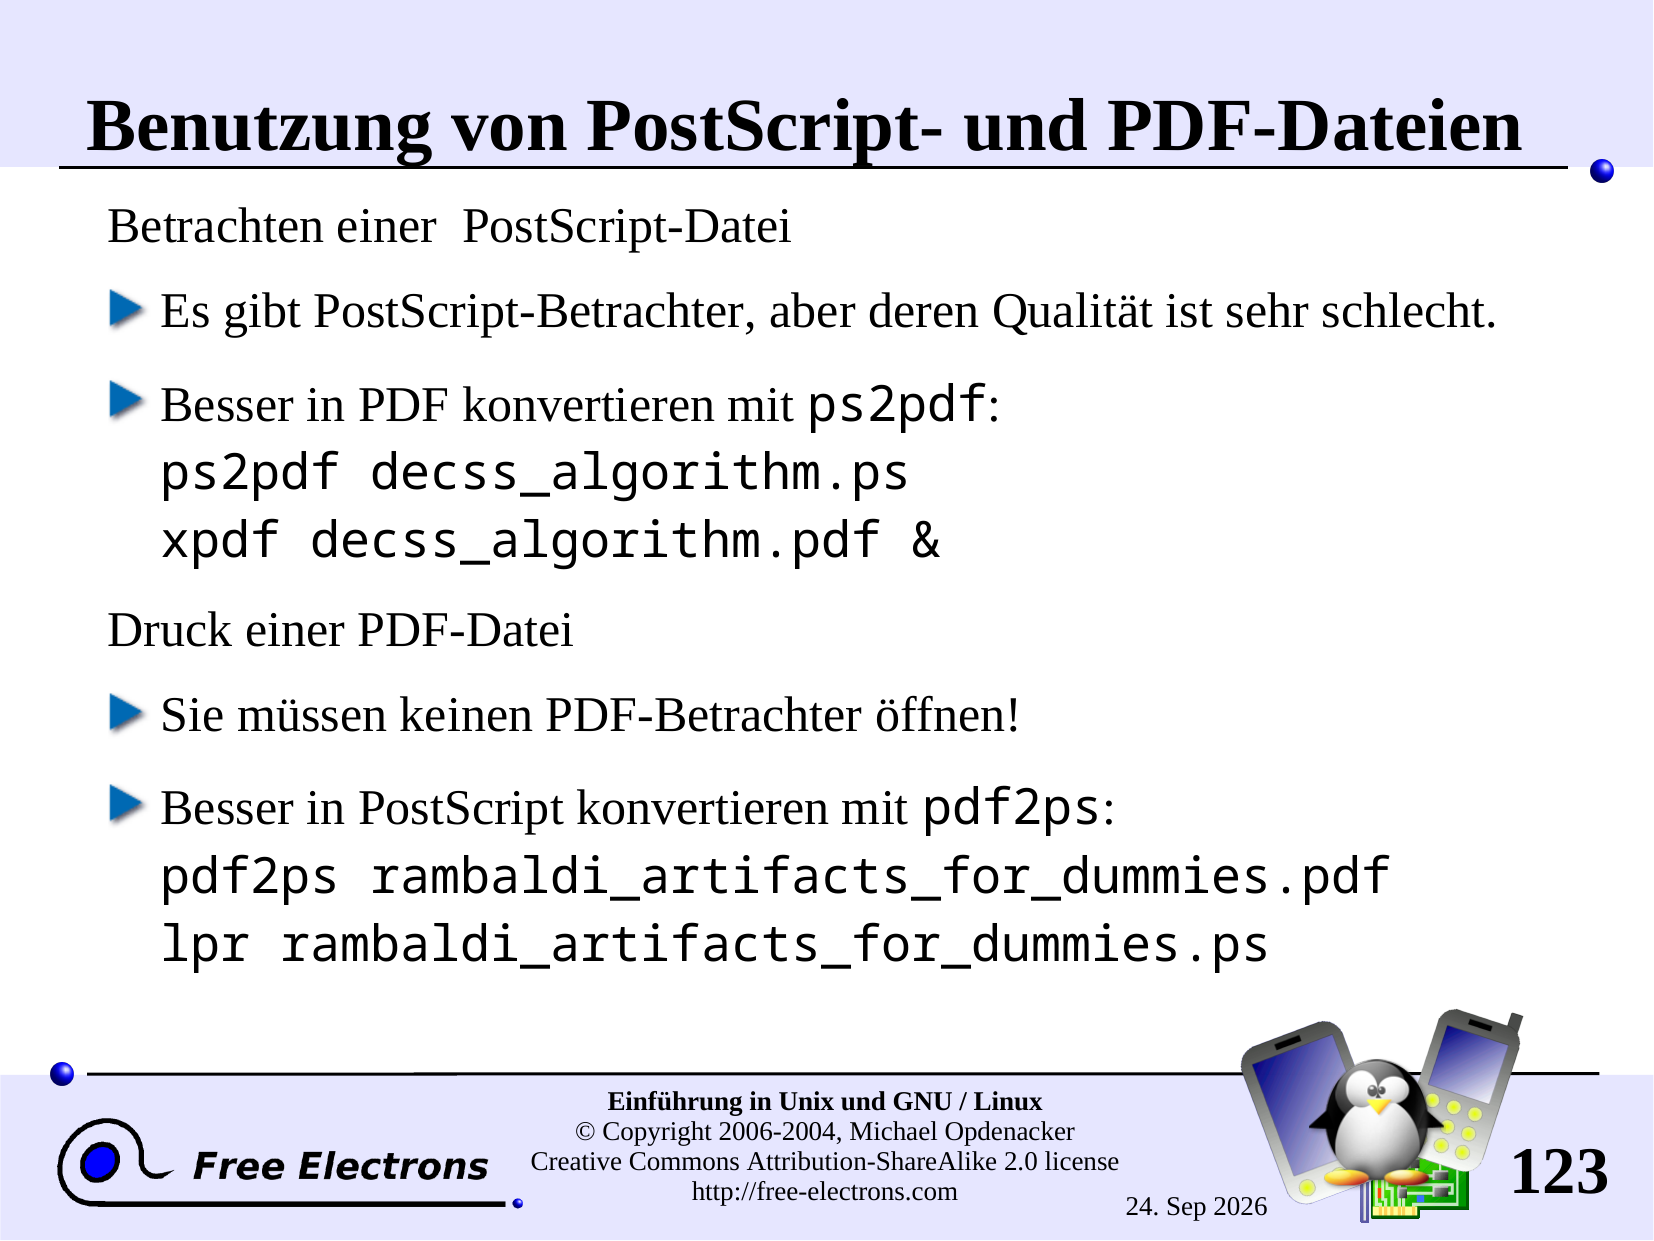

# Benutzung von PostScript- und PDF-Dateien
Betrachten einer PostScript-Datei
Es gibt PostScript-Betrachter, aber deren Qualität ist sehr schlecht.
Besser in PDF konvertieren mit ps2pdf:
ps2pdf decss_algorithm.ps
xpdf decss_algorithm.pdf &
Druck einer PDF-Datei
Sie müssen keinen PDF-Betrachter öffnen!
Besser in PostScript konvertieren mit pdf2ps:
pdf2ps rambaldi_artifacts_for_dummies.pdf
lpr rambaldi_artifacts_for_dummies.ps